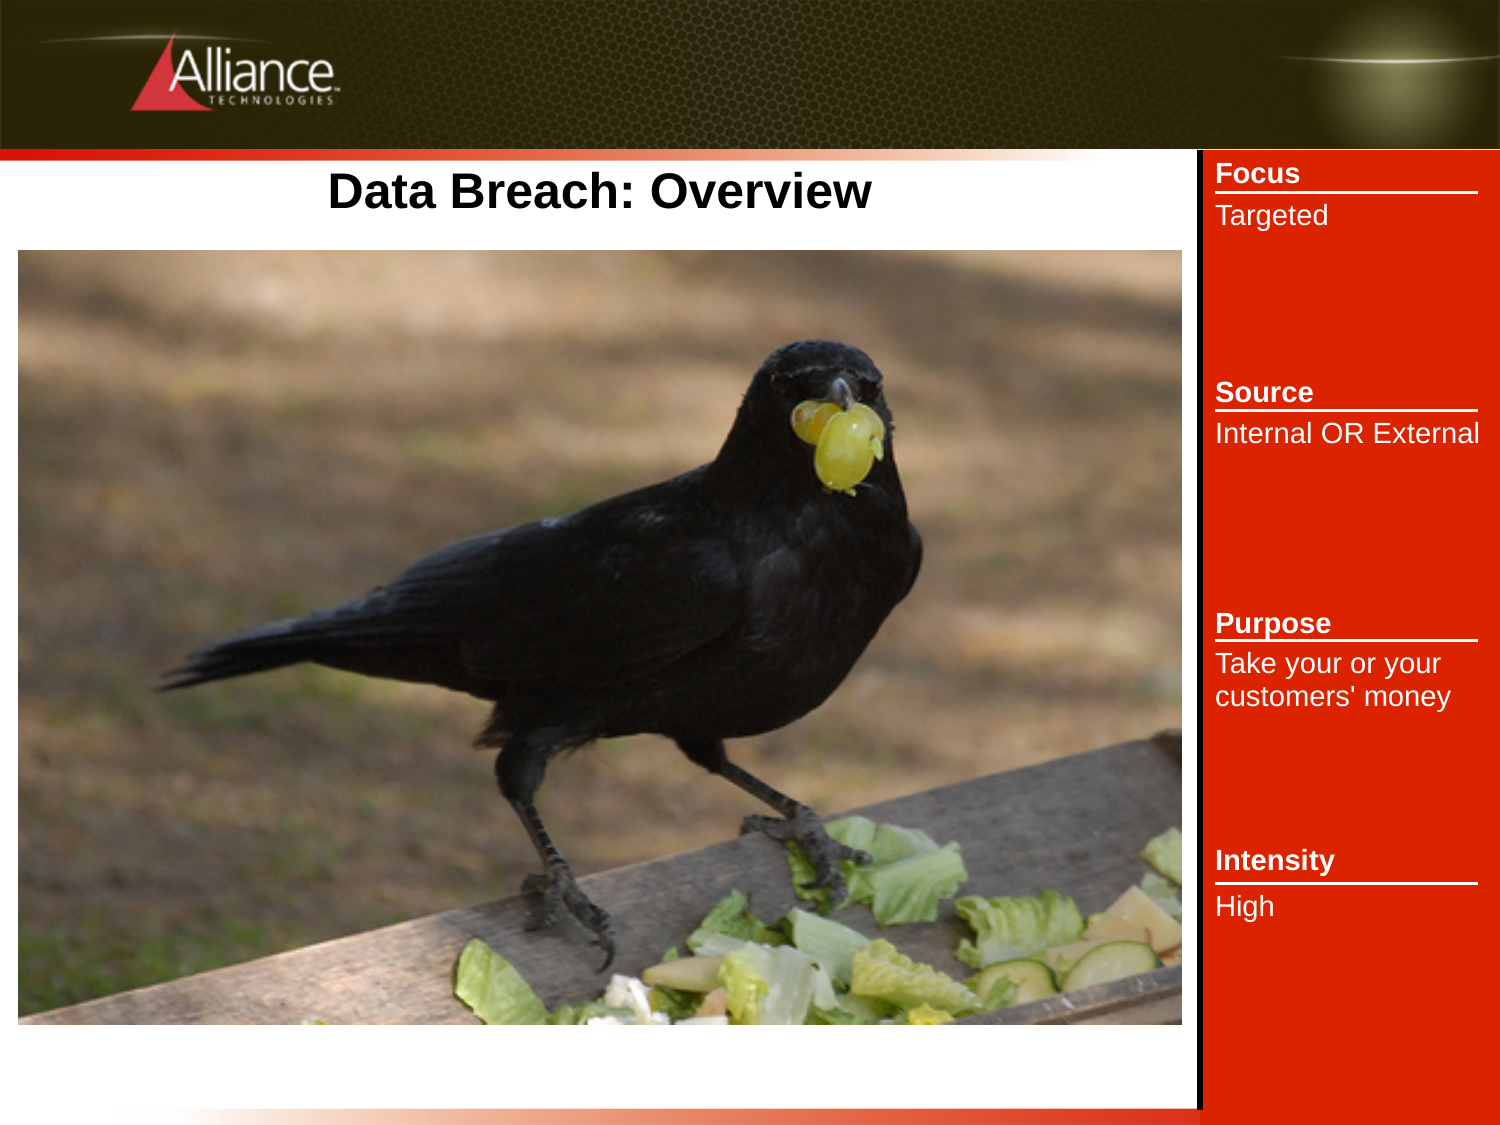

Focus
Data Breach: Overview
Targeted
Source
Internal OR External
Purpose
Take your or your customers' money
Intensity
High